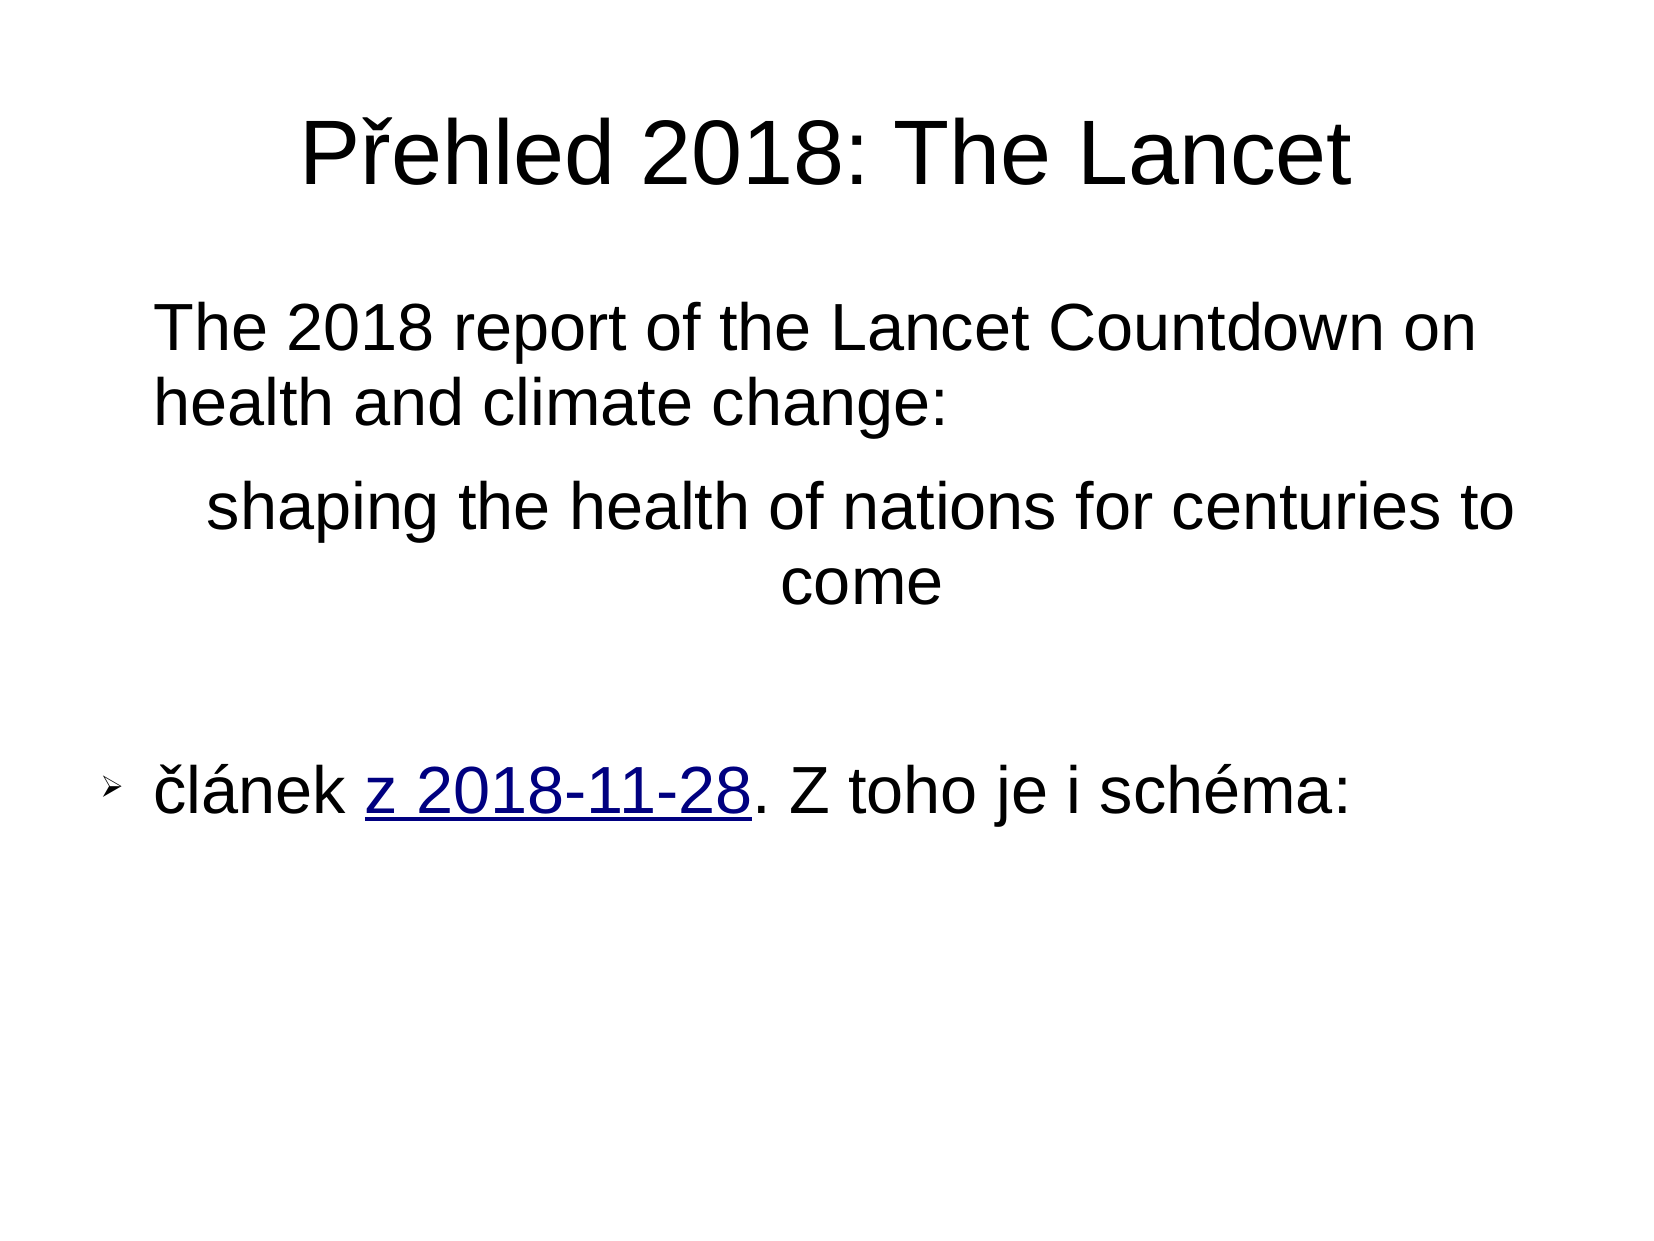

# Přehled 2018: The Lancet
The 2018 report of the Lancet Countdown on health and climate change:
shaping the health of nations for centuries to come
článek z 2018-11-28. Z toho je i schéma: